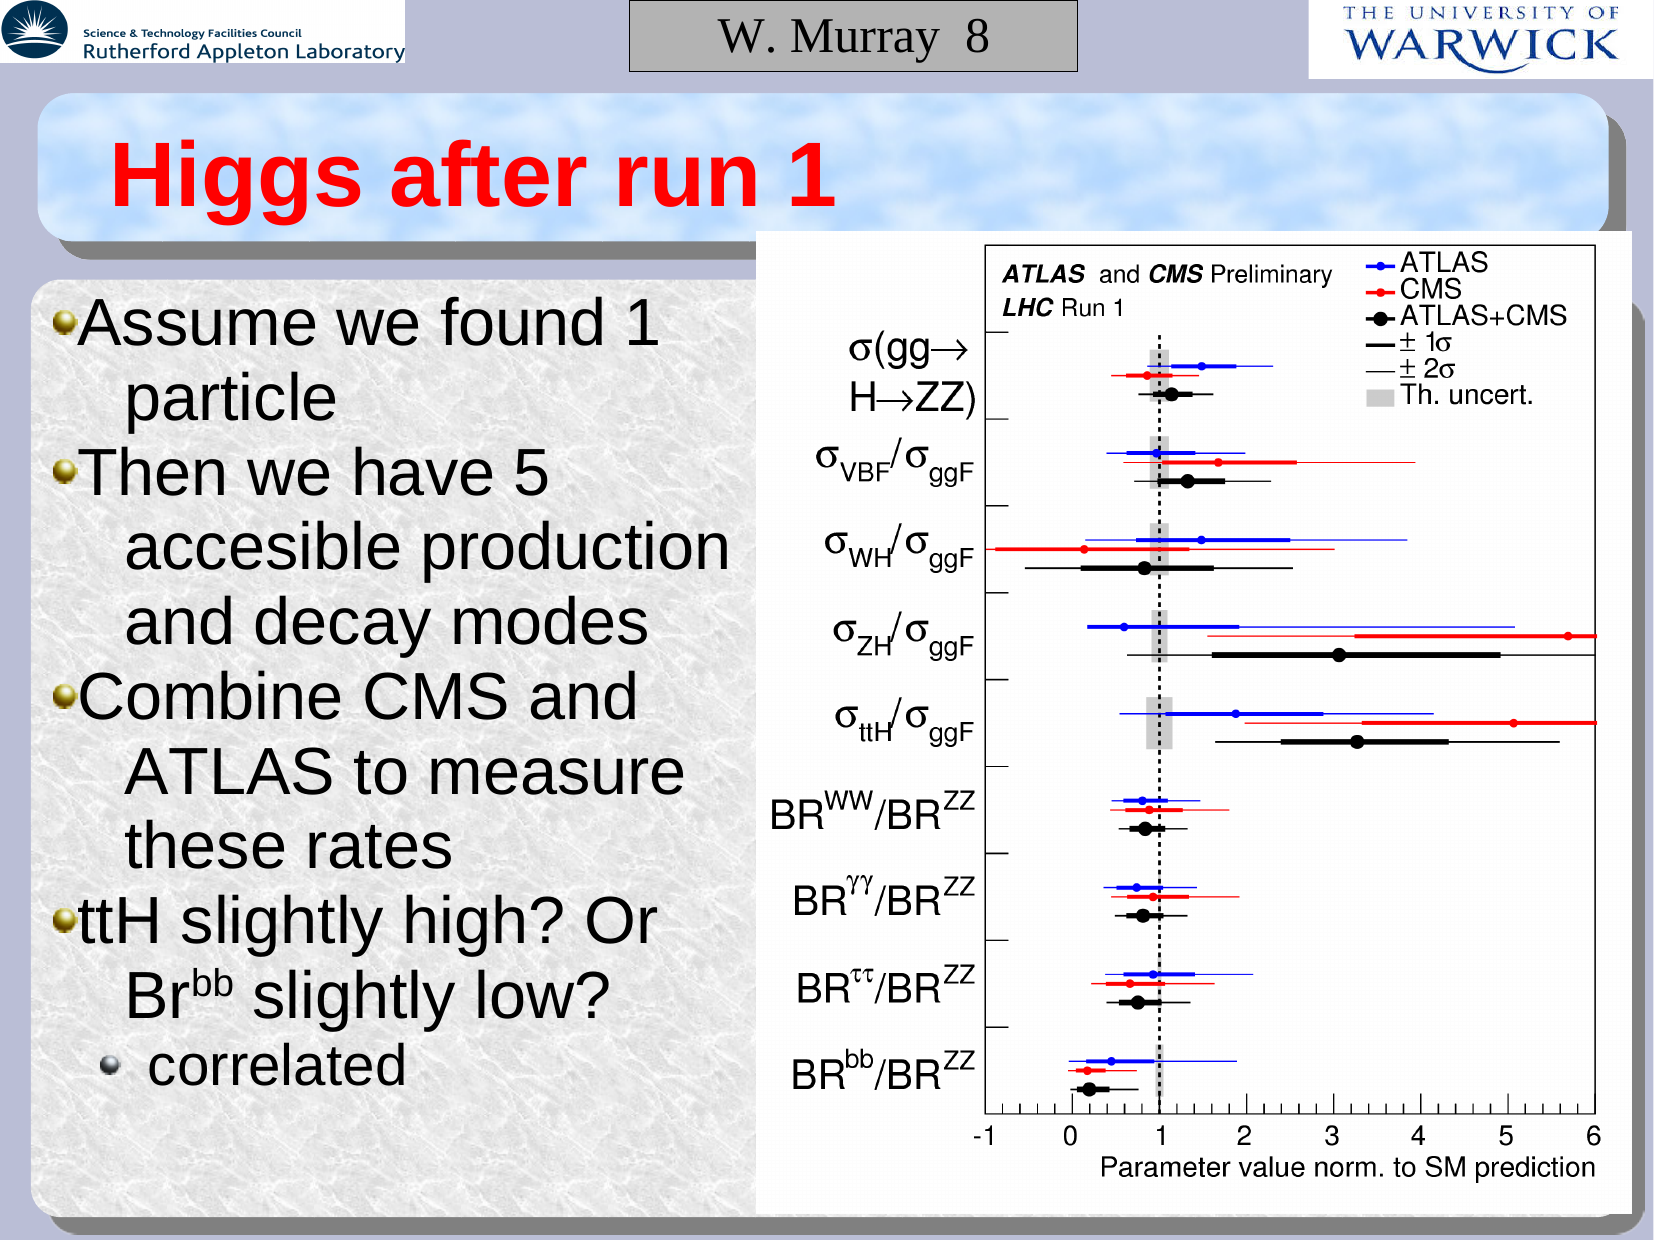

# Higgs after run 1
Assume we found 1 particle
Then we have 5 accesible production and decay modes
Combine CMS and ATLAS to measure these rates
ttH slightly high? Or Brbb slightly low?
correlated